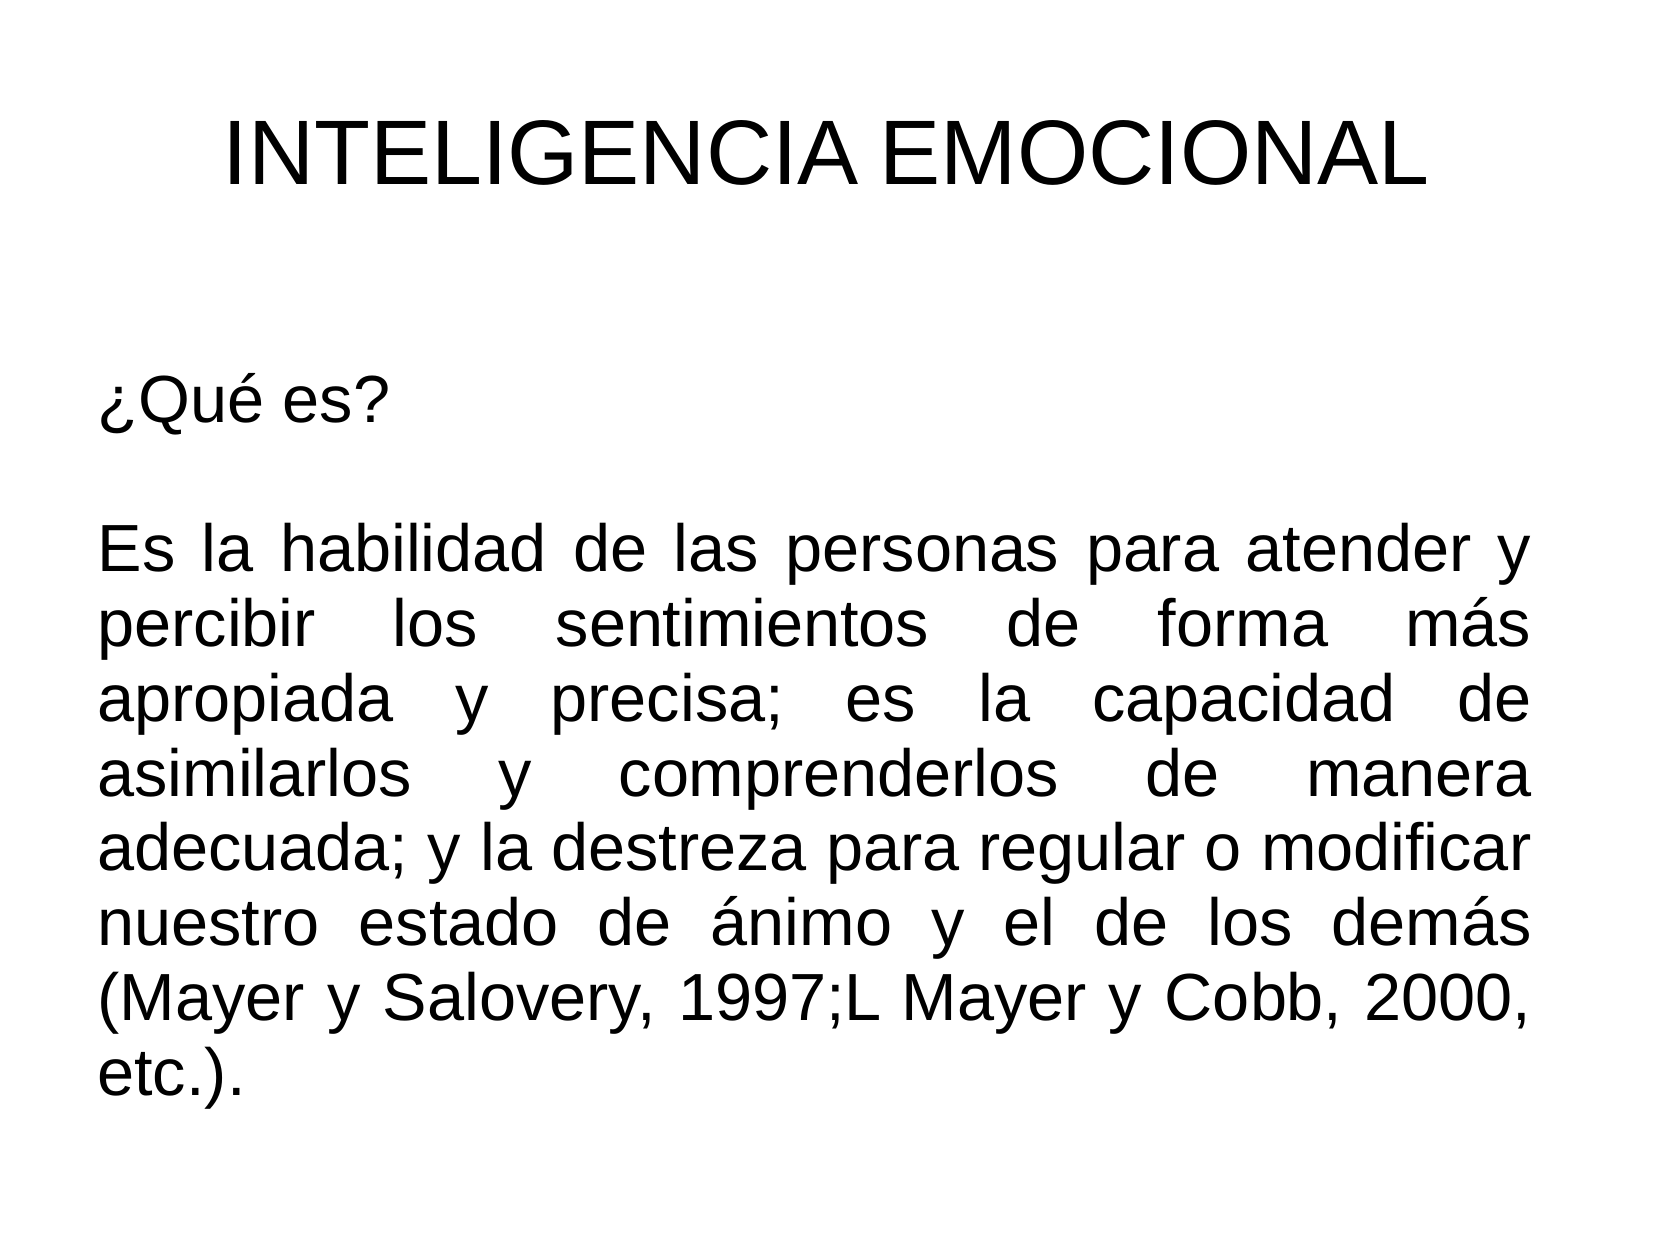

# INTELIGENCIA EMOCIONAL
¿Qué es?
Es la habilidad de las personas para atender y percibir los sentimientos de forma más apropiada y precisa; es la capacidad de asimilarlos y comprenderlos de manera adecuada; y la destreza para regular o modificar nuestro estado de ánimo y el de los demás (Mayer y Salovery, 1997;L Mayer y Cobb, 2000, etc.).